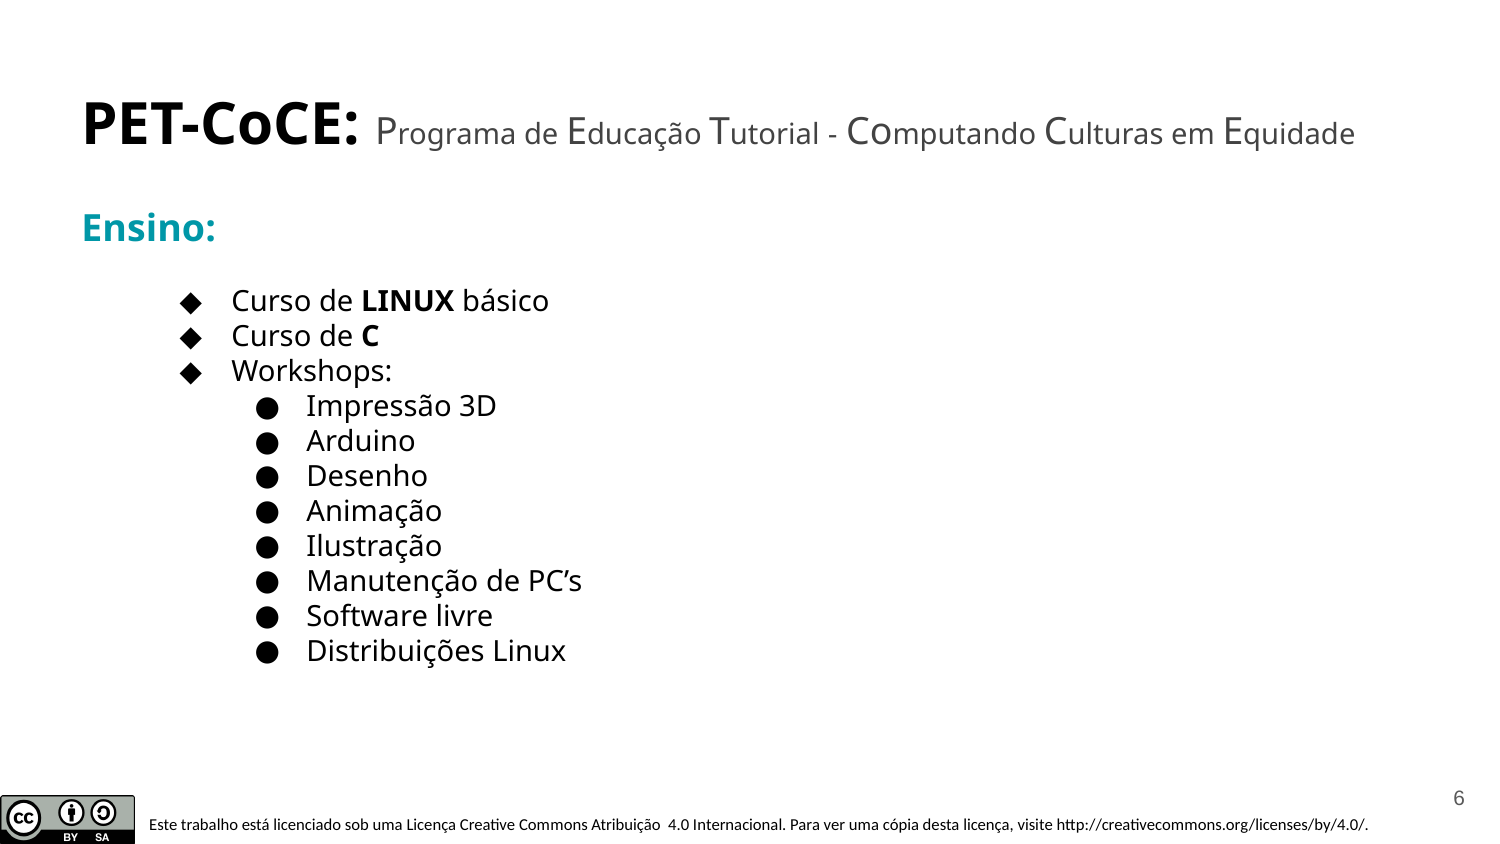

PET-CoCE: Programa de Educação Tutorial - Computando Culturas em Equidade
# Ensino:
Curso de LINUX básico
Curso de C
Workshops:
Impressão 3D
Arduino
Desenho
Animação
Ilustração
Manutenção de PC’s
Software livre
Distribuições Linux
Este trabalho está licenciado sob uma Licença Creative Commons Atribuição 4.0 Internacional. Para ver uma cópia desta licença, visite http://creativecommons.org/licenses/by/4.0/.